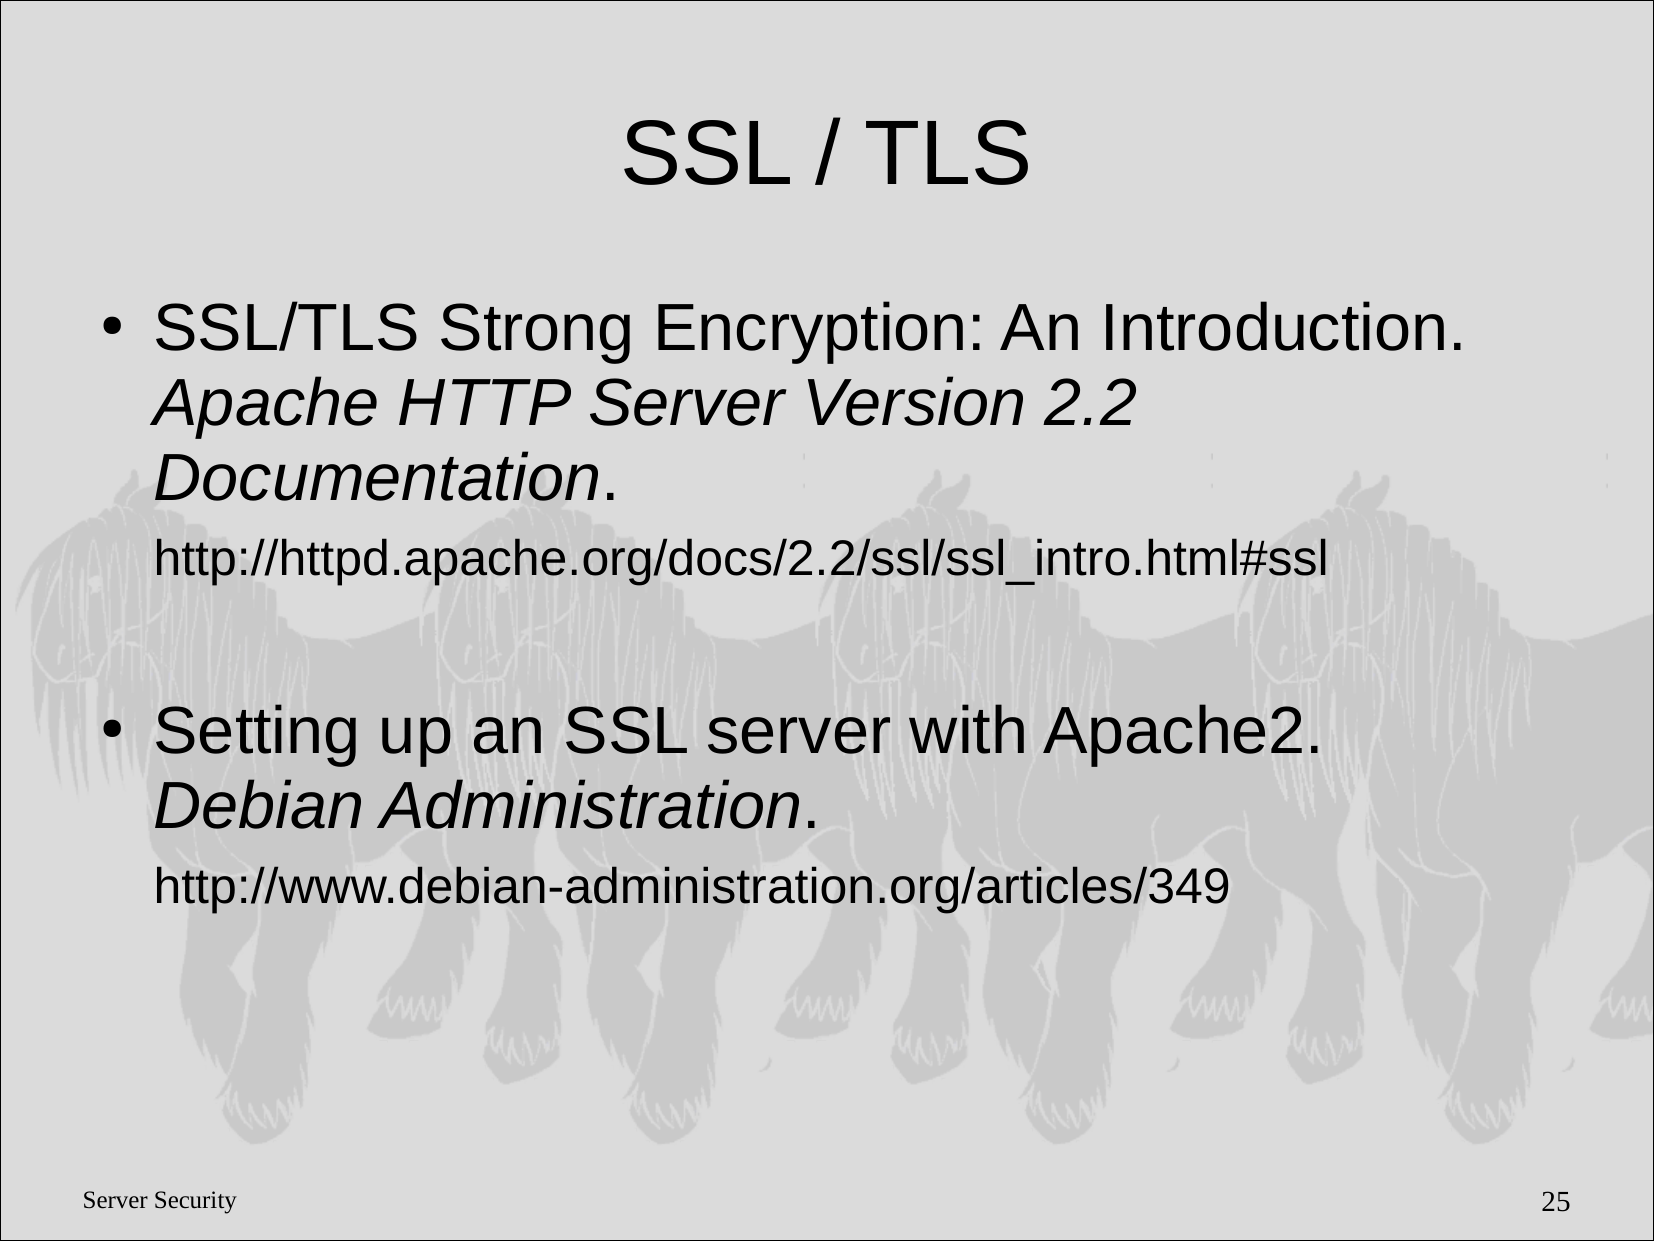

# SSL / TLS
SSL/TLS Strong Encryption: An Introduction. Apache HTTP Server Version 2.2 Documentation.
http://httpd.apache.org/docs/2.2/ssl/ssl_intro.html#ssl
Setting up an SSL server with Apache2. Debian Administration.
http://www.debian-administration.org/articles/349